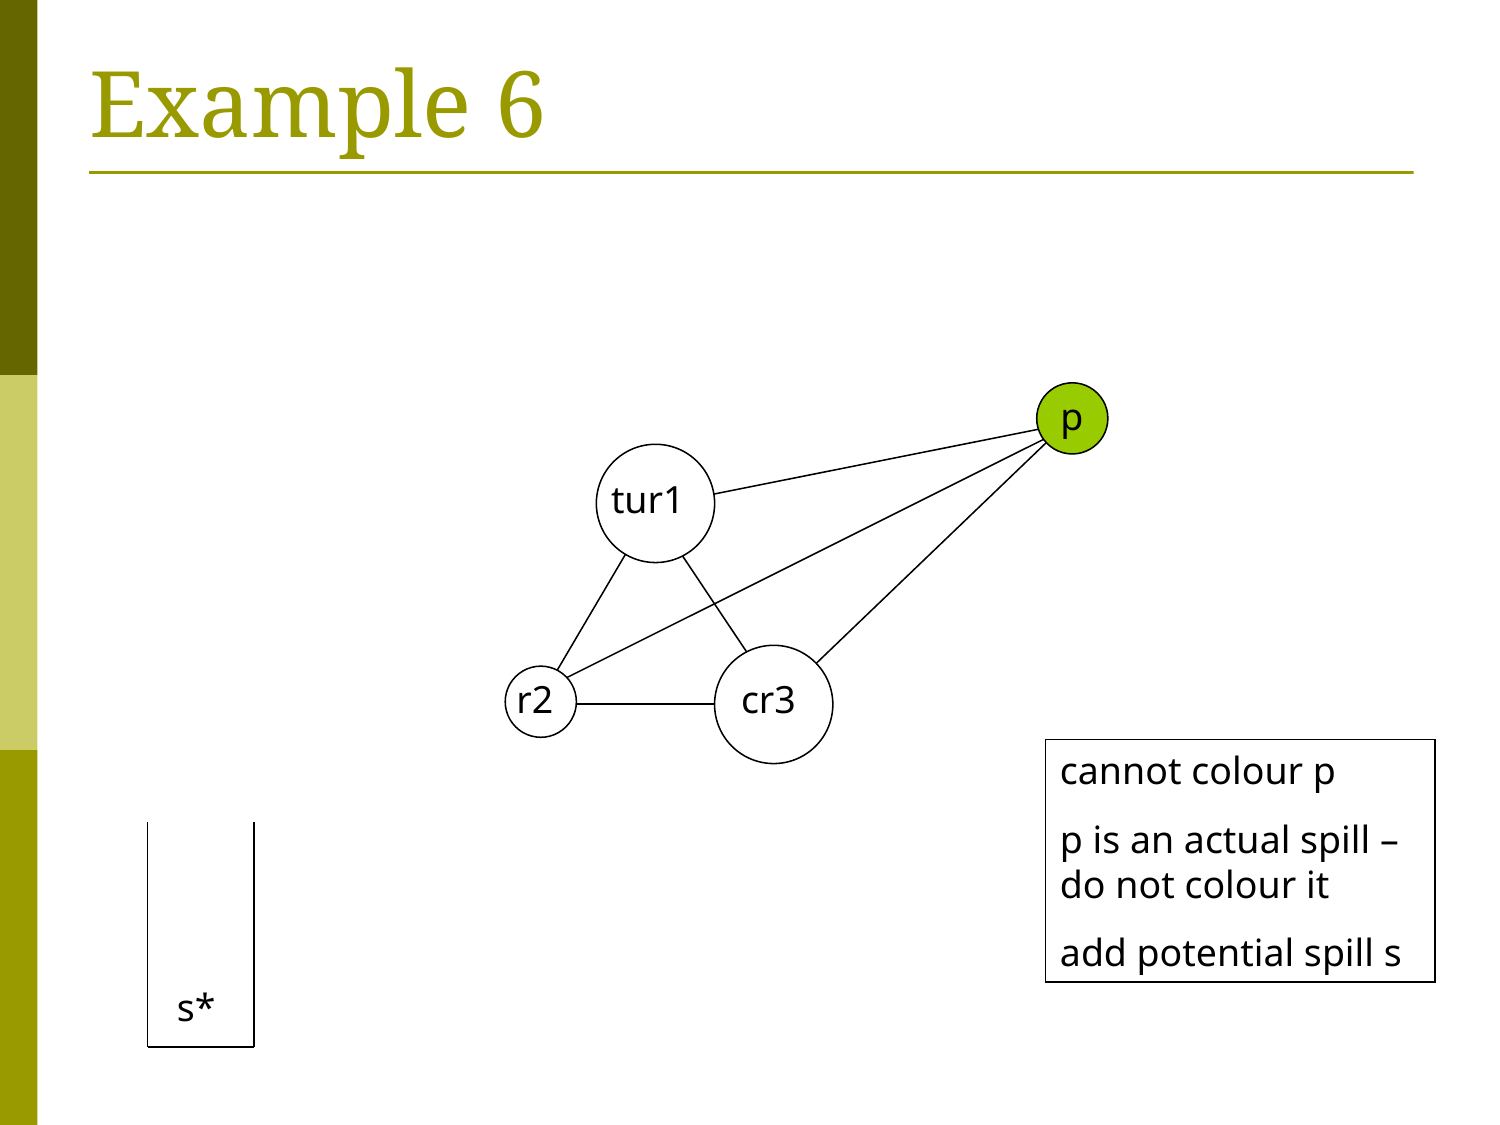

# Example 6
p
tur1
r2
cr3
cannot colour p
p is an actual spill – do not colour it
add potential spill s
s*